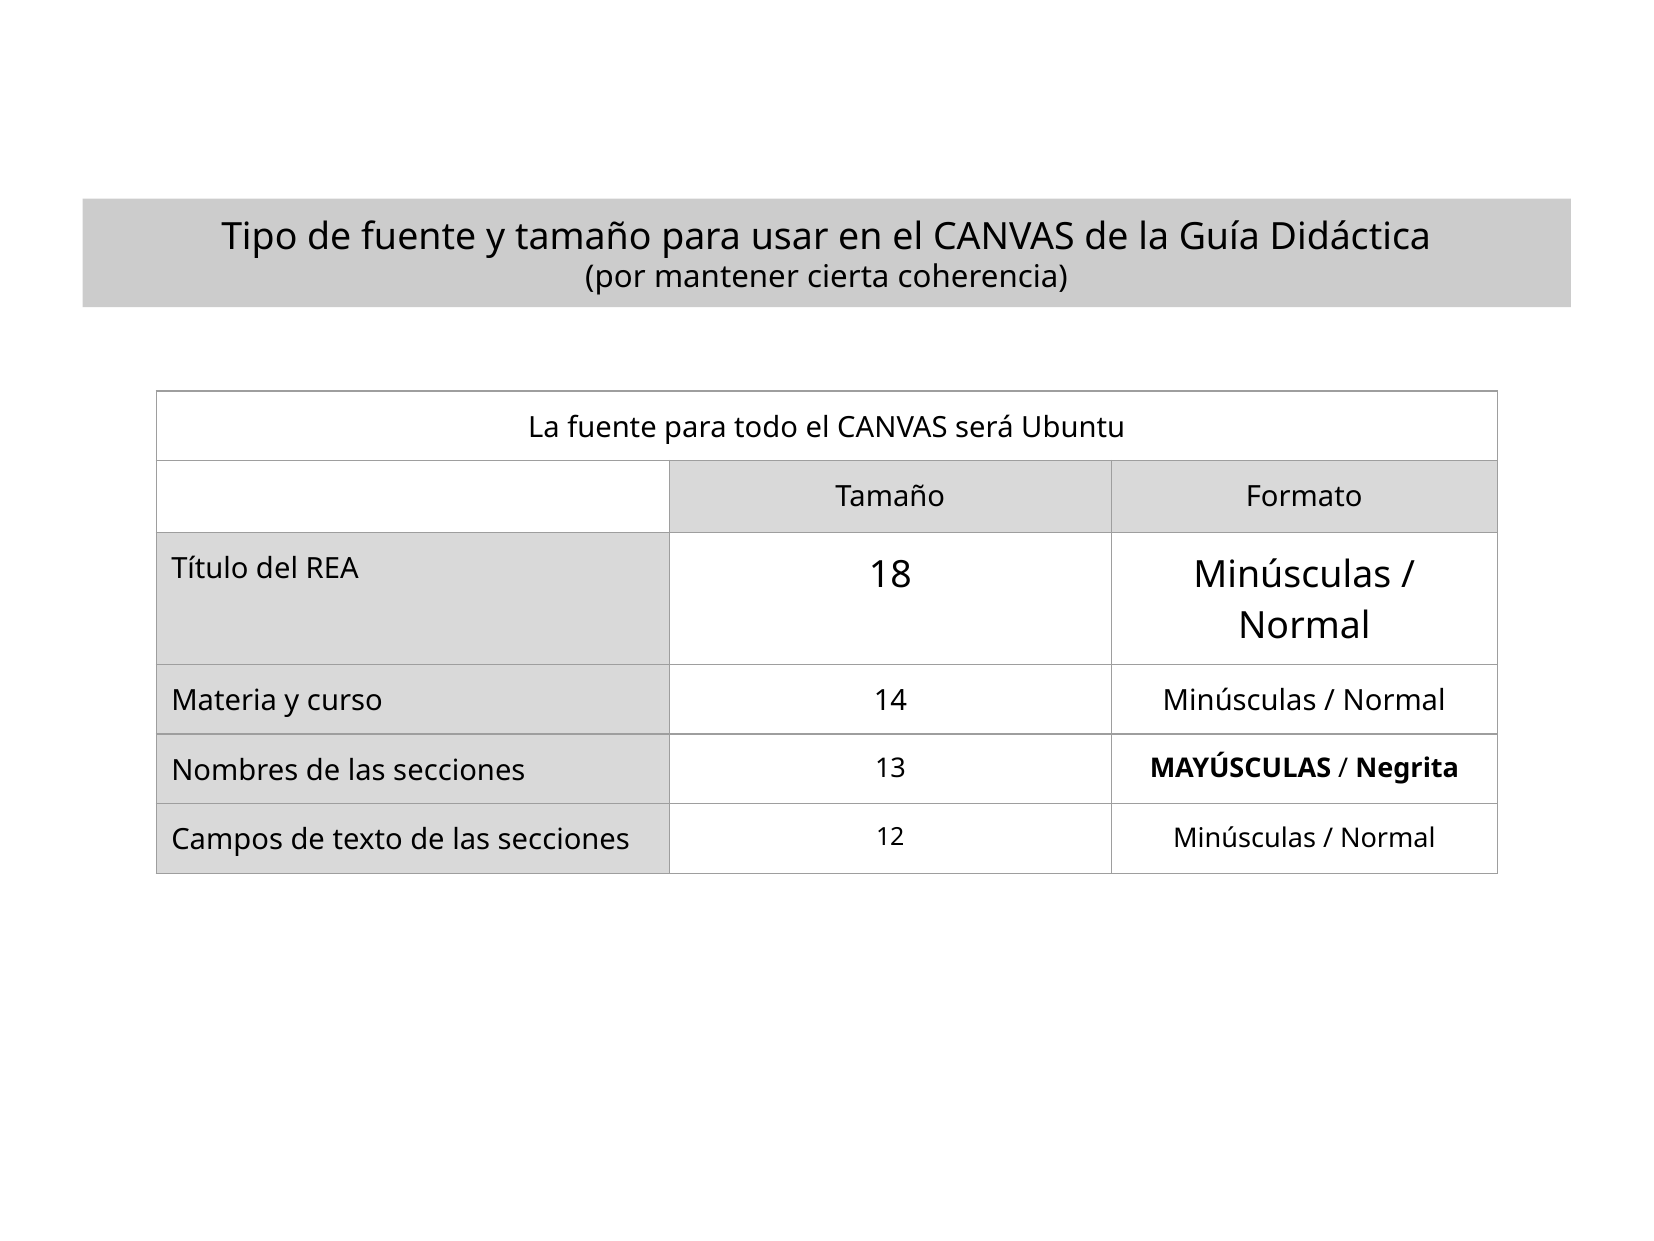

# Tipo de fuente y tamaño para usar en el CANVAS de la Guía Didáctica (por mantener cierta coherencia)
| La fuente para todo el CANVAS será Ubuntu | | |
| --- | --- | --- |
| | Tamaño | Formato |
| Título del REA | 18 | Minúsculas / Normal |
| Materia y curso | 14 | Minúsculas / Normal |
| Nombres de las secciones | 13 | MAYÚSCULAS / Negrita |
| Campos de texto de las secciones | 12 | Minúsculas / Normal |